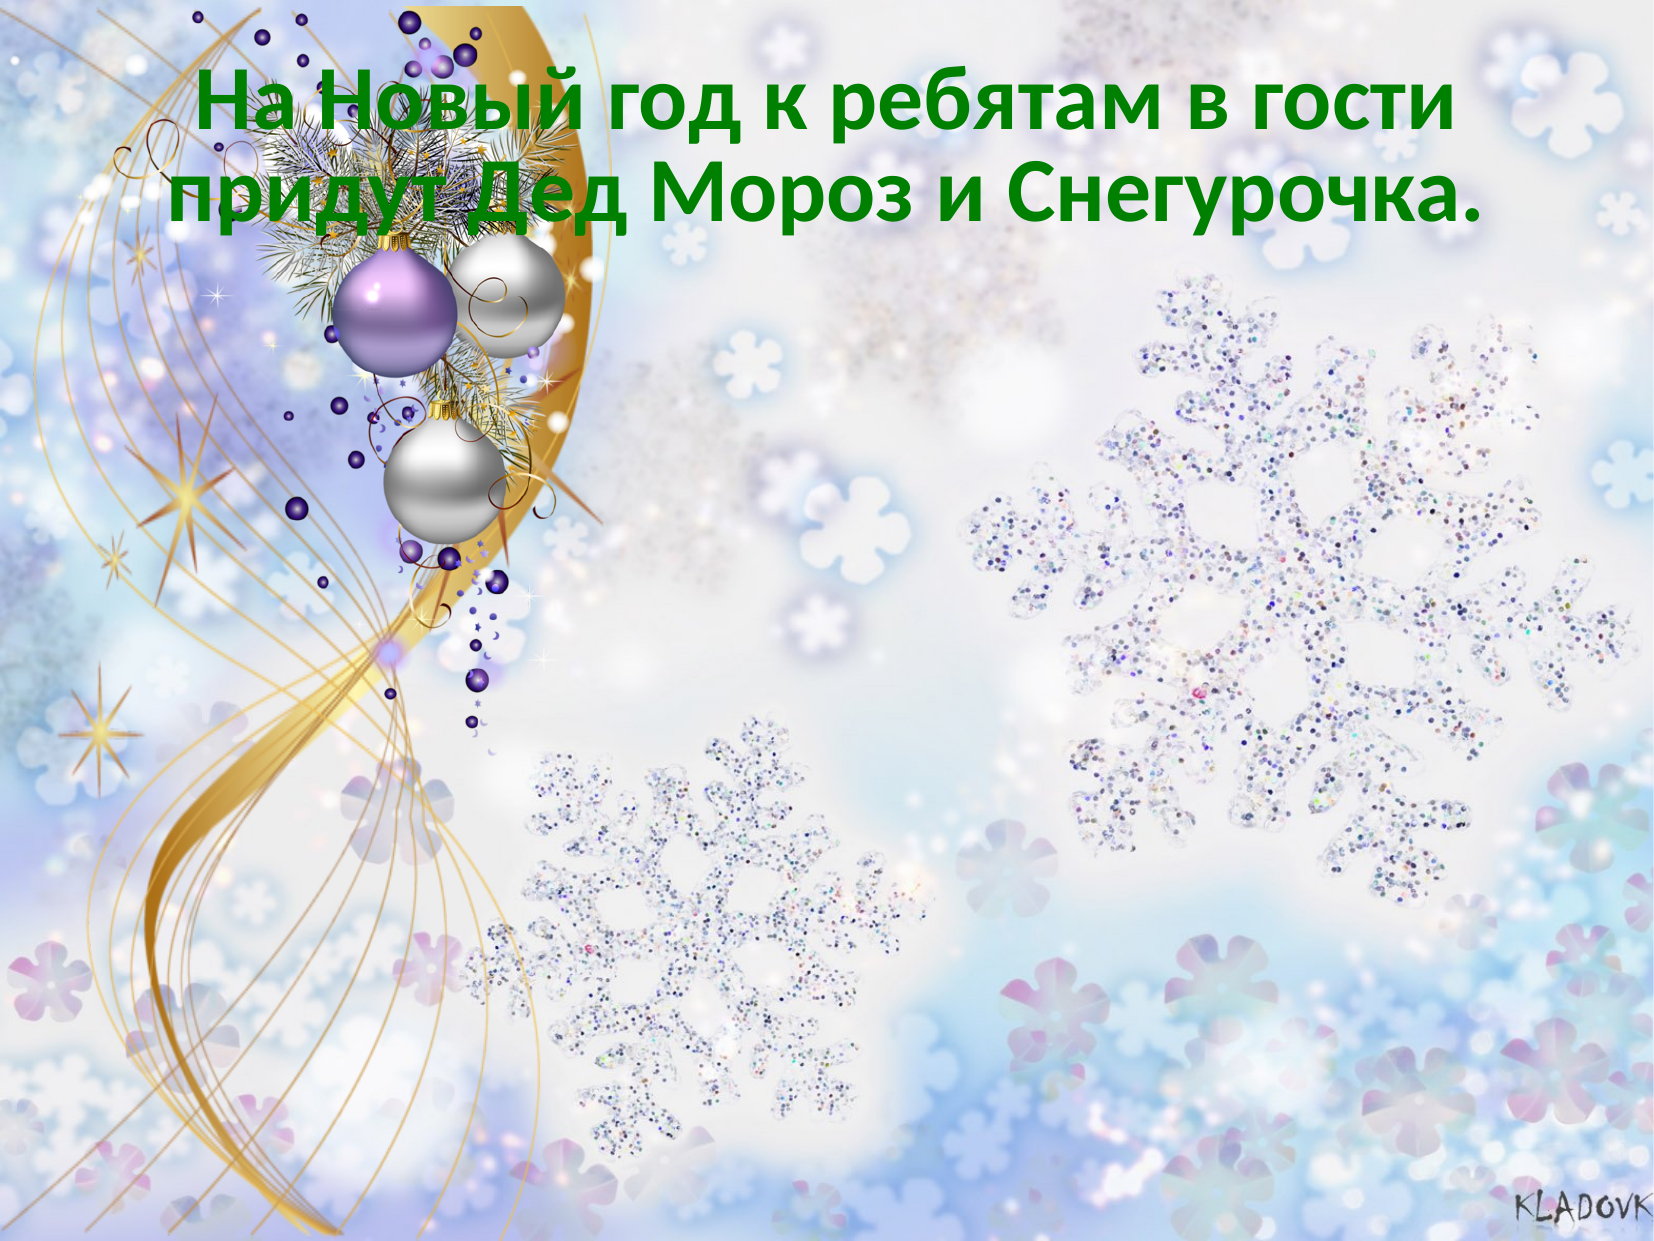

# На Новый год к ребятам в гости придут Дед Мороз и Снегурочка.